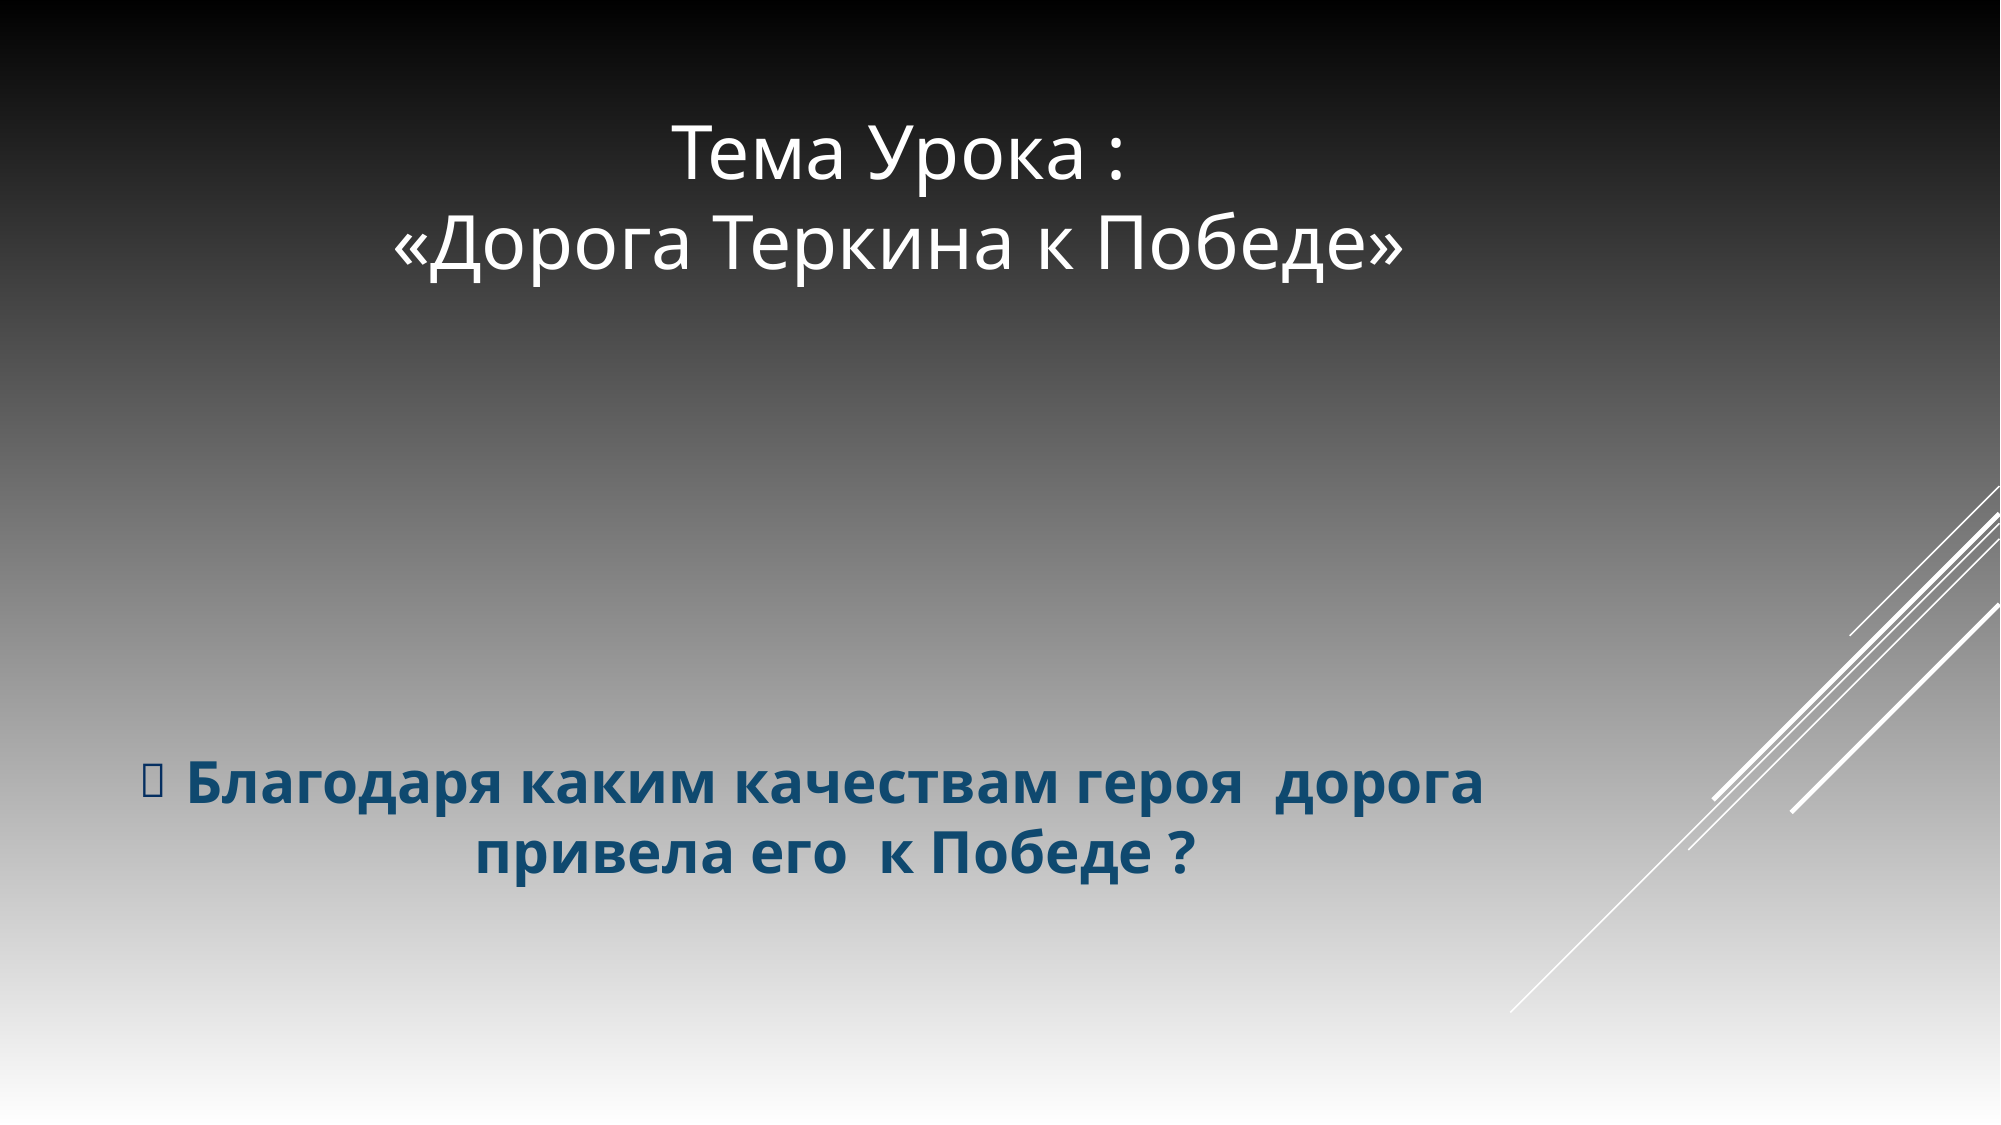

# Тема Урока : «Дорога Теркина к Победе»
Благодаря каким качествам героя дорога привела его к Победе ?